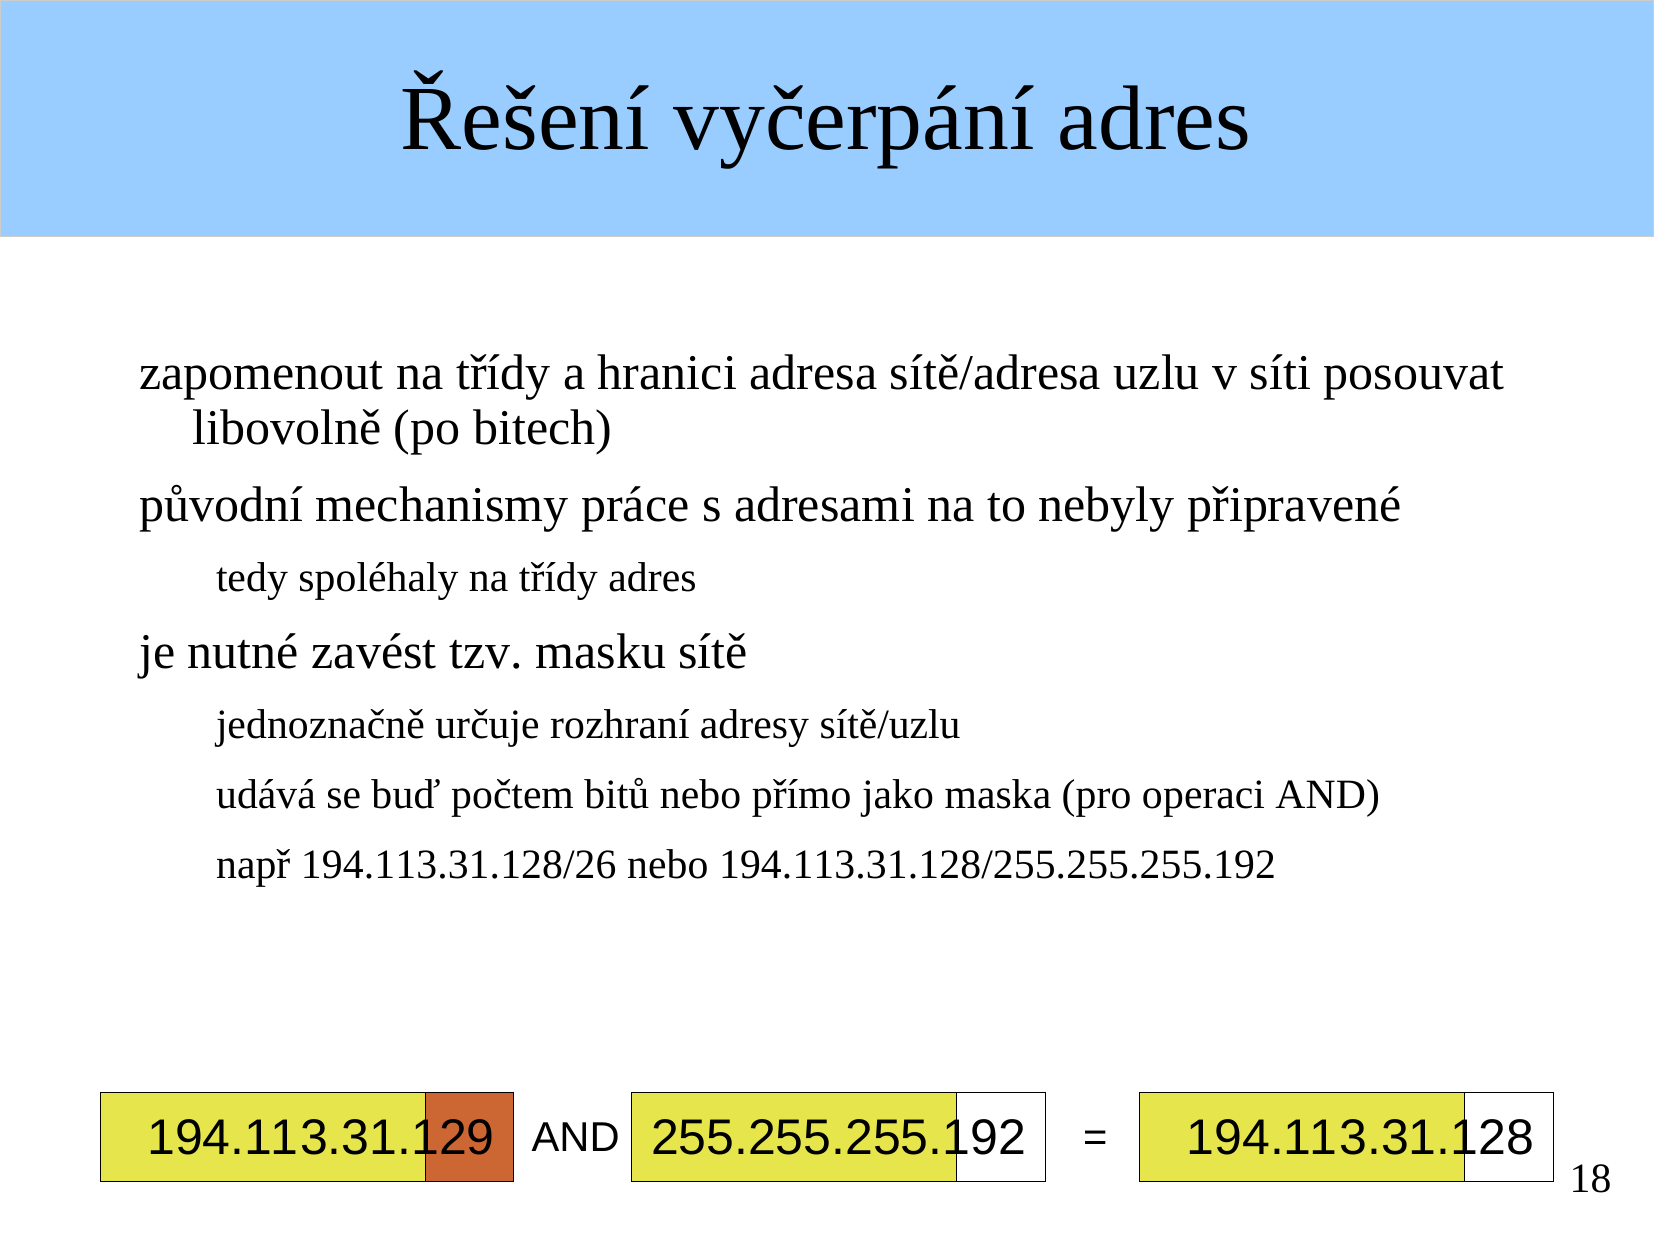

# Řešení vyčerpání adres
zapomenout na třídy a hranici adresa sítě/adresa uzlu v síti posouvat libovolně (po bitech)
původní mechanismy práce s adresami na to nebyly připravené
tedy spoléhaly na třídy adres
je nutné zavést tzv. masku sítě
jednoznačně určuje rozhraní adresy sítě/uzlu
udává se buď počtem bitů nebo přímo jako maska (pro operaci AND)
např 194.113.31.128/26 nebo 194.113.31.128/255.255.255.192
 194.113.31.129
AND
255.255.255.192
=
 194.113.31.128